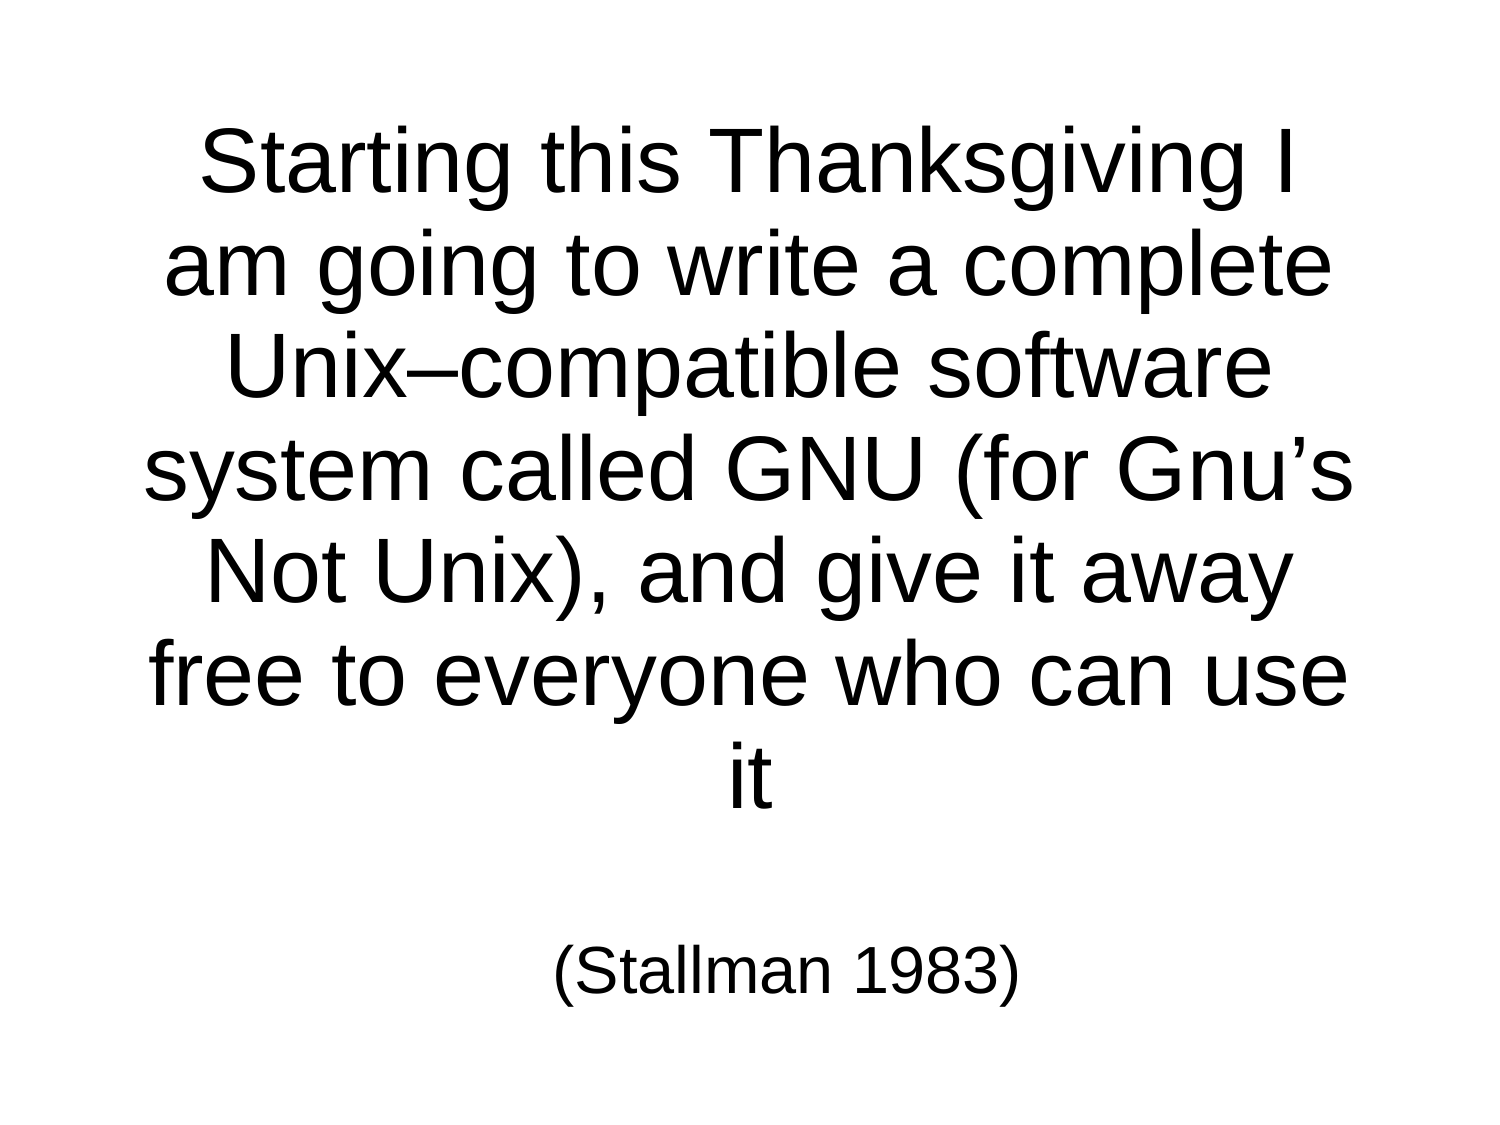

# Starting this Thanksgiving I am going to write a complete Unix–compatible software system called GNU (for Gnu’s Not Unix), and give it away free to everyone who can use it
(Stallman 1983)